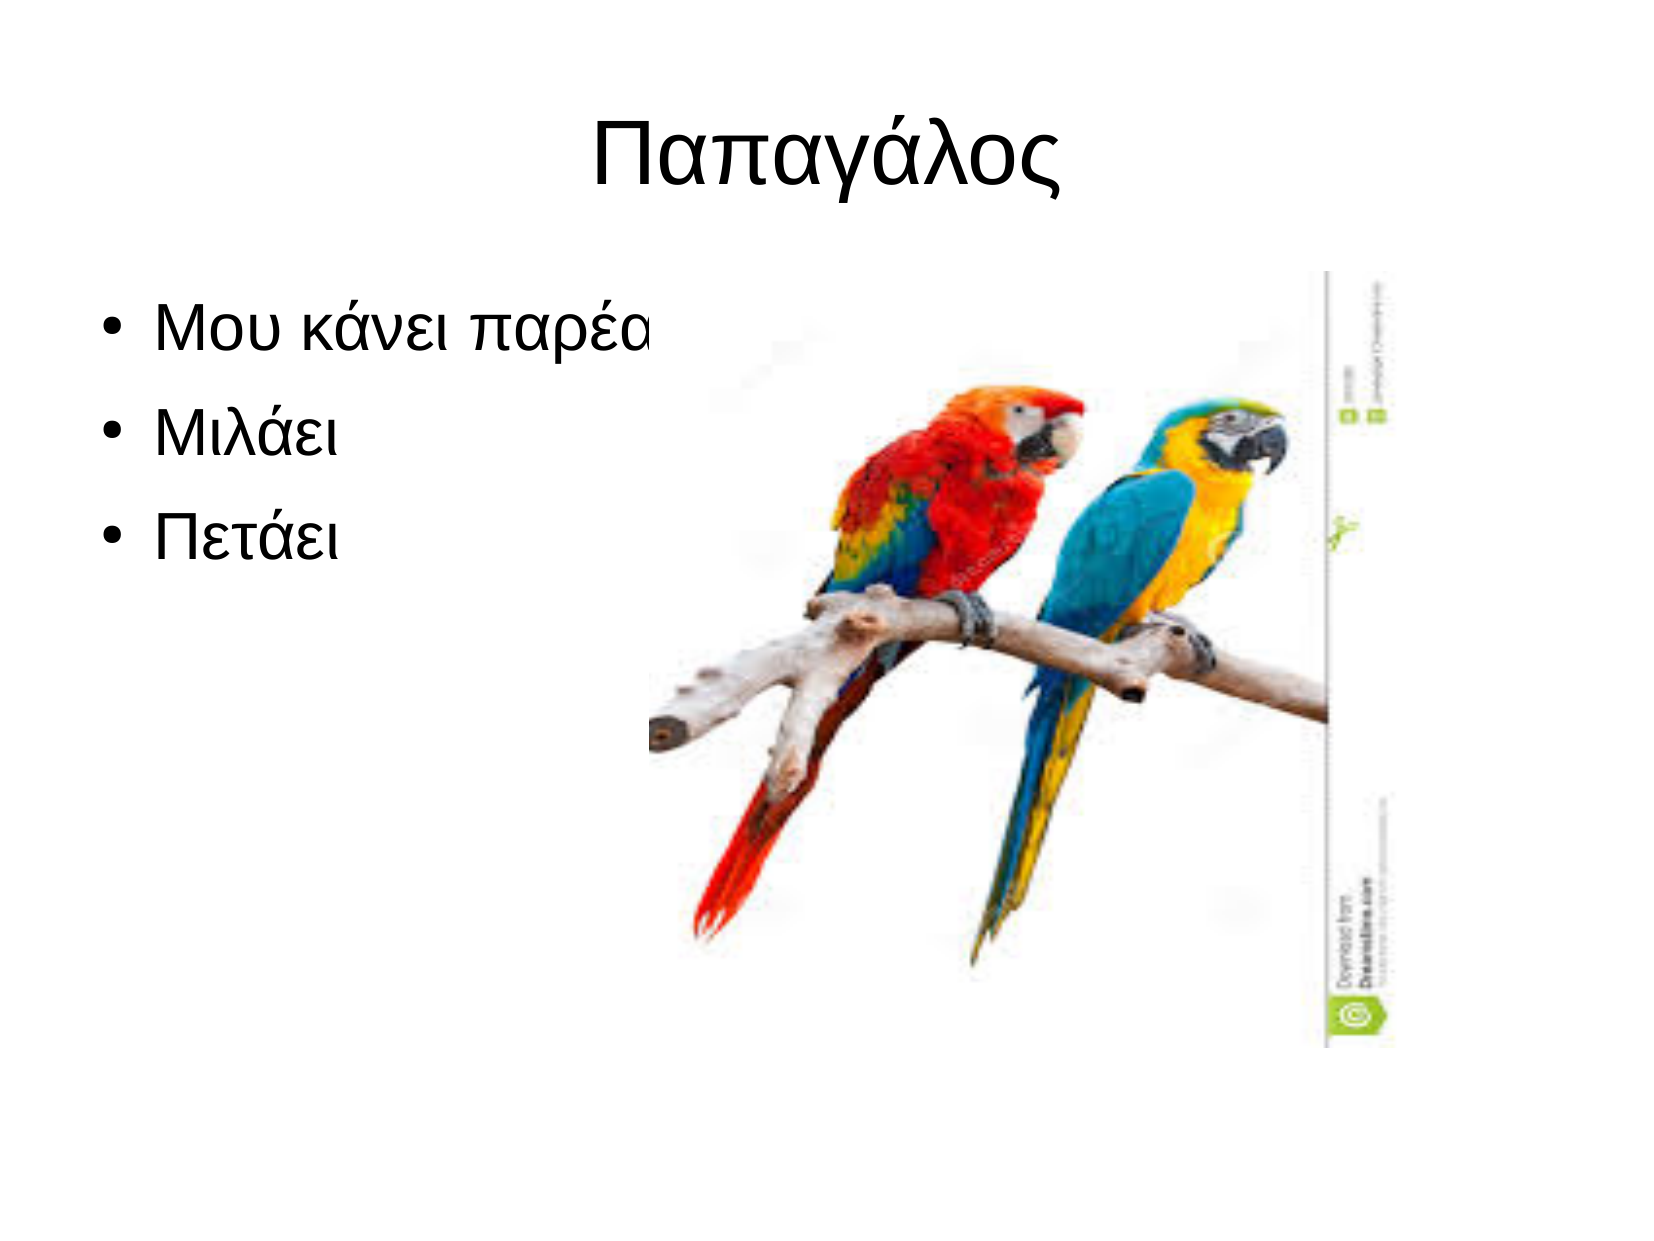

# Παπαγάλος
Μου κάνει παρέα
Μιλάει
Πετάει